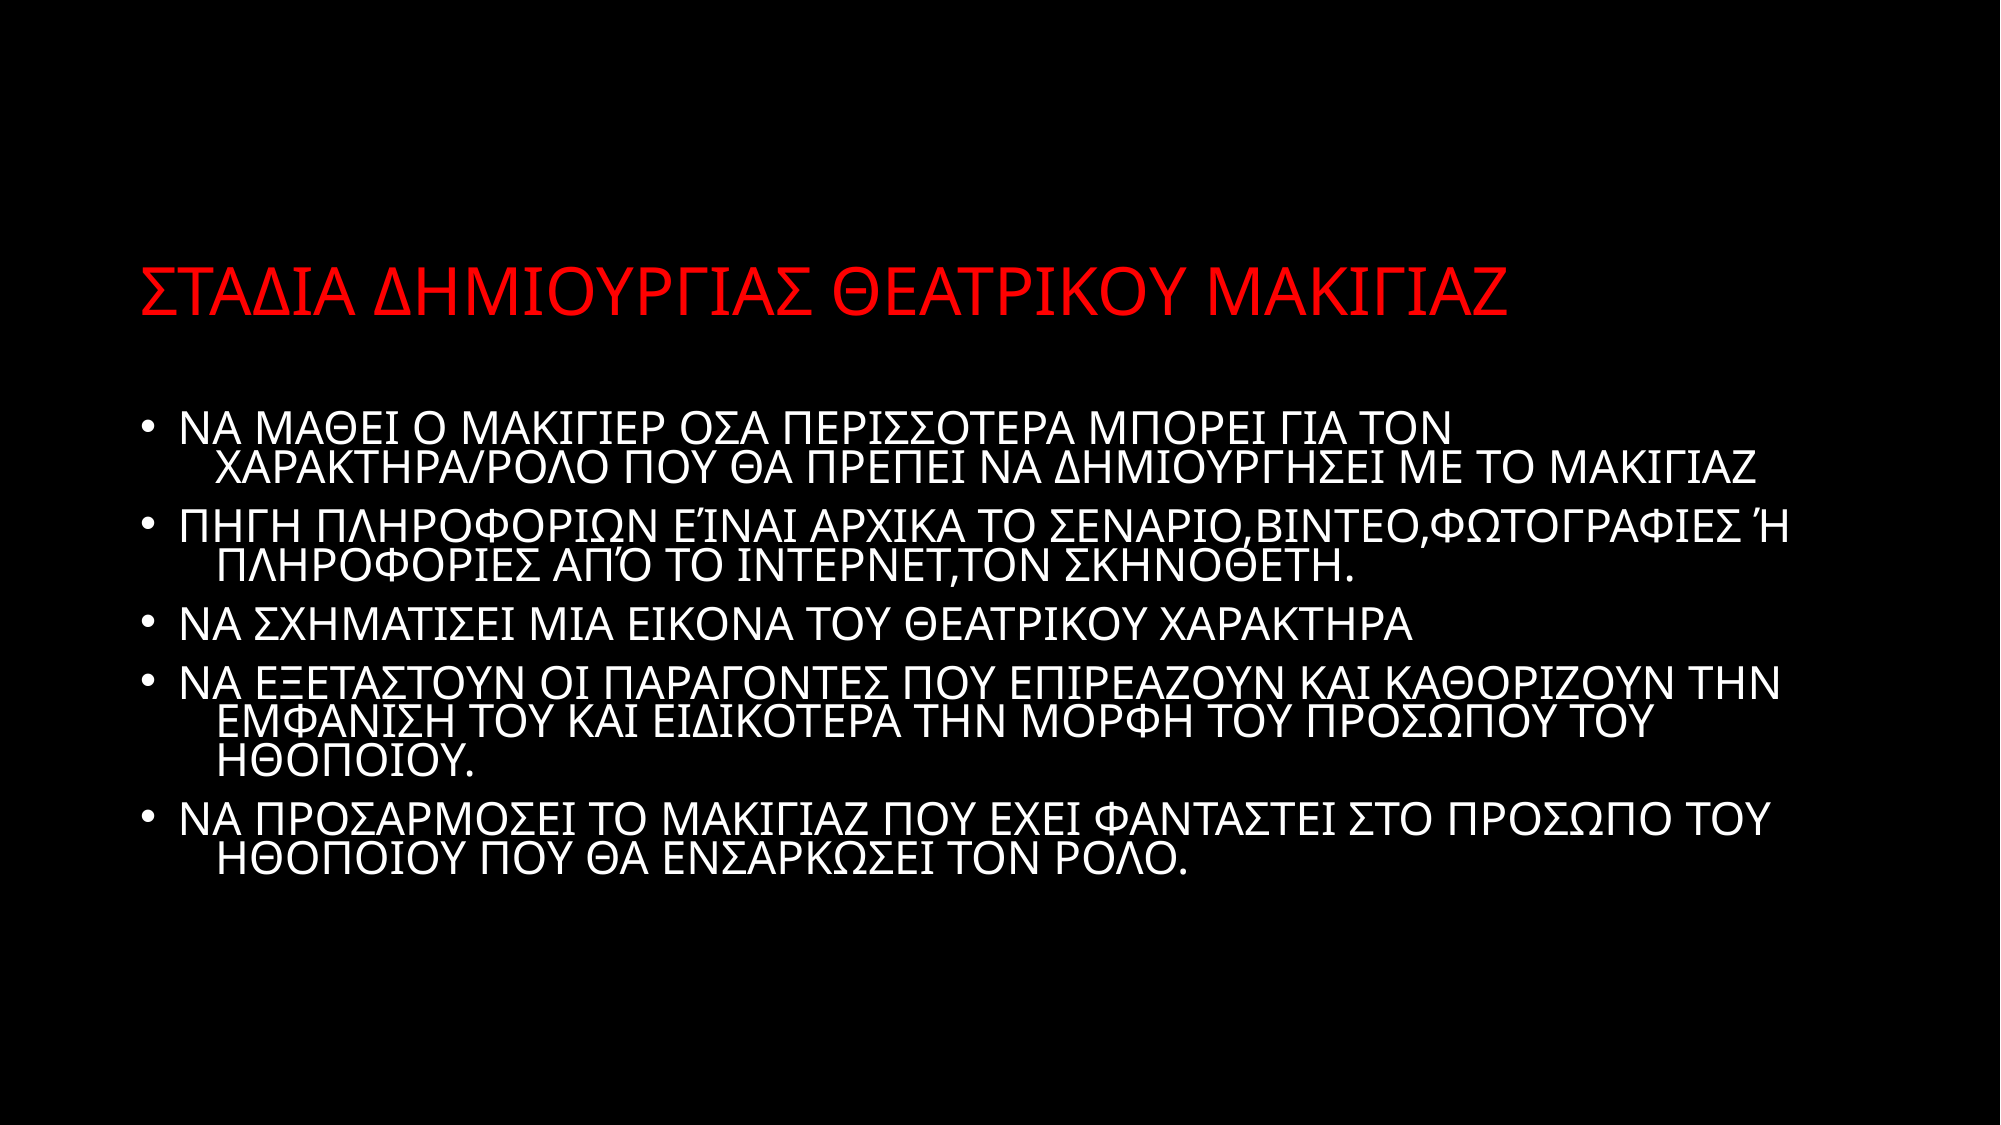

# ΣΤΑΔΙΑ ΔΗΜΙΟΥΡΓΙΑΣ ΘΕΑΤΡΙΚΟΥ ΜΑΚΙΓΙΑΖ
ΝΑ ΜΑΘΕΙ Ο ΜΑΚΙΓΙΕΡ ΟΣΑ ΠΕΡΙΣΣΟΤΕΡΑ ΜΠΟΡΕΙ ΓΙΑ ΤΟΝ ΧΑΡΑΚΤΗΡΑ/ΡΟΛΟ ΠΟΥ ΘΑ ΠΡΕΠΕΙ ΝΑ ΔΗΜΙΟΥΡΓΗΣΕΙ ΜΕ ΤΟ ΜΑΚΙΓΙΑΖ
ΠΗΓΗ ΠΛΗΡΟΦΟΡΙΩΝ ΕΊΝΑΙ ΑΡΧΙΚΑ ΤΟ ΣΕΝΑΡΙΟ,ΒΙΝΤΕΟ,ΦΩΤΟΓΡΑΦΙΕΣ Ή ΠΛΗΡΟΦΟΡΙΕΣ ΑΠΌ ΤΟ ΙΝΤΕΡΝΕΤ,ΤΟΝ ΣΚΗΝΟΘΕΤΗ.
ΝΑ ΣΧΗΜΑΤΙΣΕΙ ΜΙΑ ΕΙΚΟΝΑ ΤΟΥ ΘΕΑΤΡΙΚΟΥ ΧΑΡΑΚΤΗΡΑ
ΝΑ ΕΞΕΤΑΣΤΟΥΝ ΟΙ ΠΑΡΑΓΟΝΤΕΣ ΠΟΥ ΕΠΙΡΕΑΖΟΥΝ ΚΑΙ ΚΑΘΟΡΙΖΟΥΝ ΤΗΝ ΕΜΦΑΝΙΣΗ ΤΟΥ ΚΑΙ ΕΙΔΙΚΟΤΕΡΑ ΤΗΝ ΜΟΡΦΗ ΤΟΥ ΠΡΟΣΩΠΟΥ ΤΟΥ ΗΘΟΠΟΙΟΥ.
ΝΑ ΠΡΟΣΑΡΜΟΣΕΙ ΤΟ ΜΑΚΙΓΙΑΖ ΠΟΥ ΕΧΕΙ ΦΑΝΤΑΣΤΕΙ ΣΤΟ ΠΡΟΣΩΠΟ ΤΟΥ ΗΘΟΠΟΙΟΥ ΠΟΥ ΘΑ ΕΝΣΑΡΚΩΣΕΙ ΤΟΝ ΡΟΛΟ.